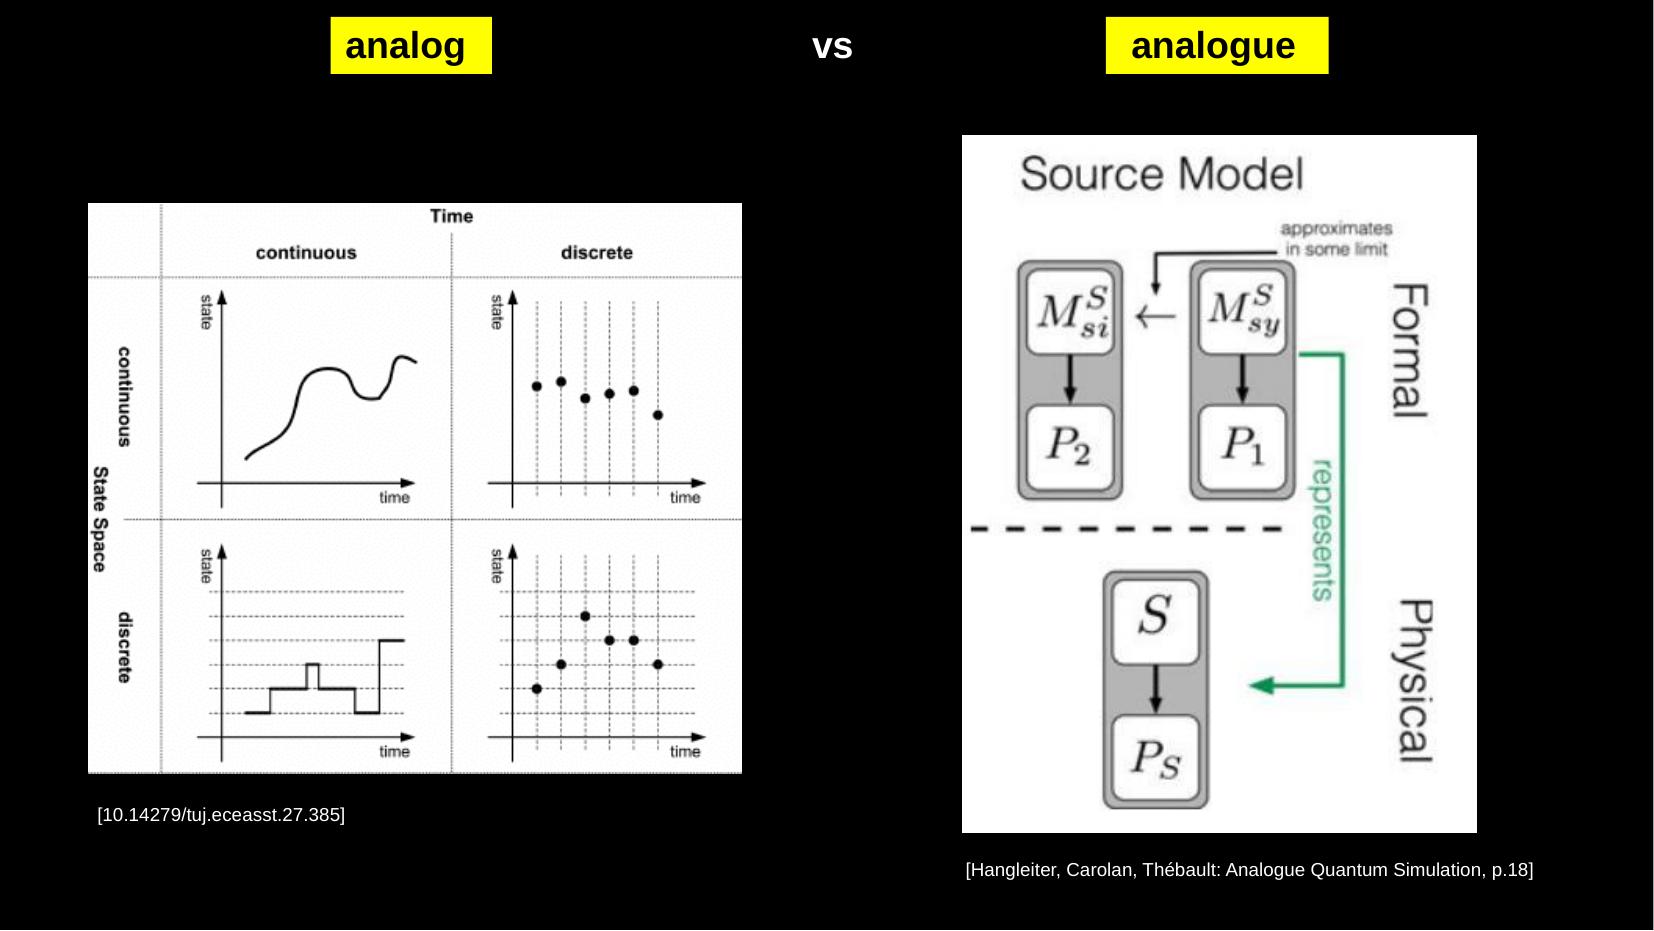

analog
vs
 analogue
[10.14279/tuj.eceasst.27.385]
[Hangleiter, Carolan, Thébault: Analogue Quantum Simulation, p.18]